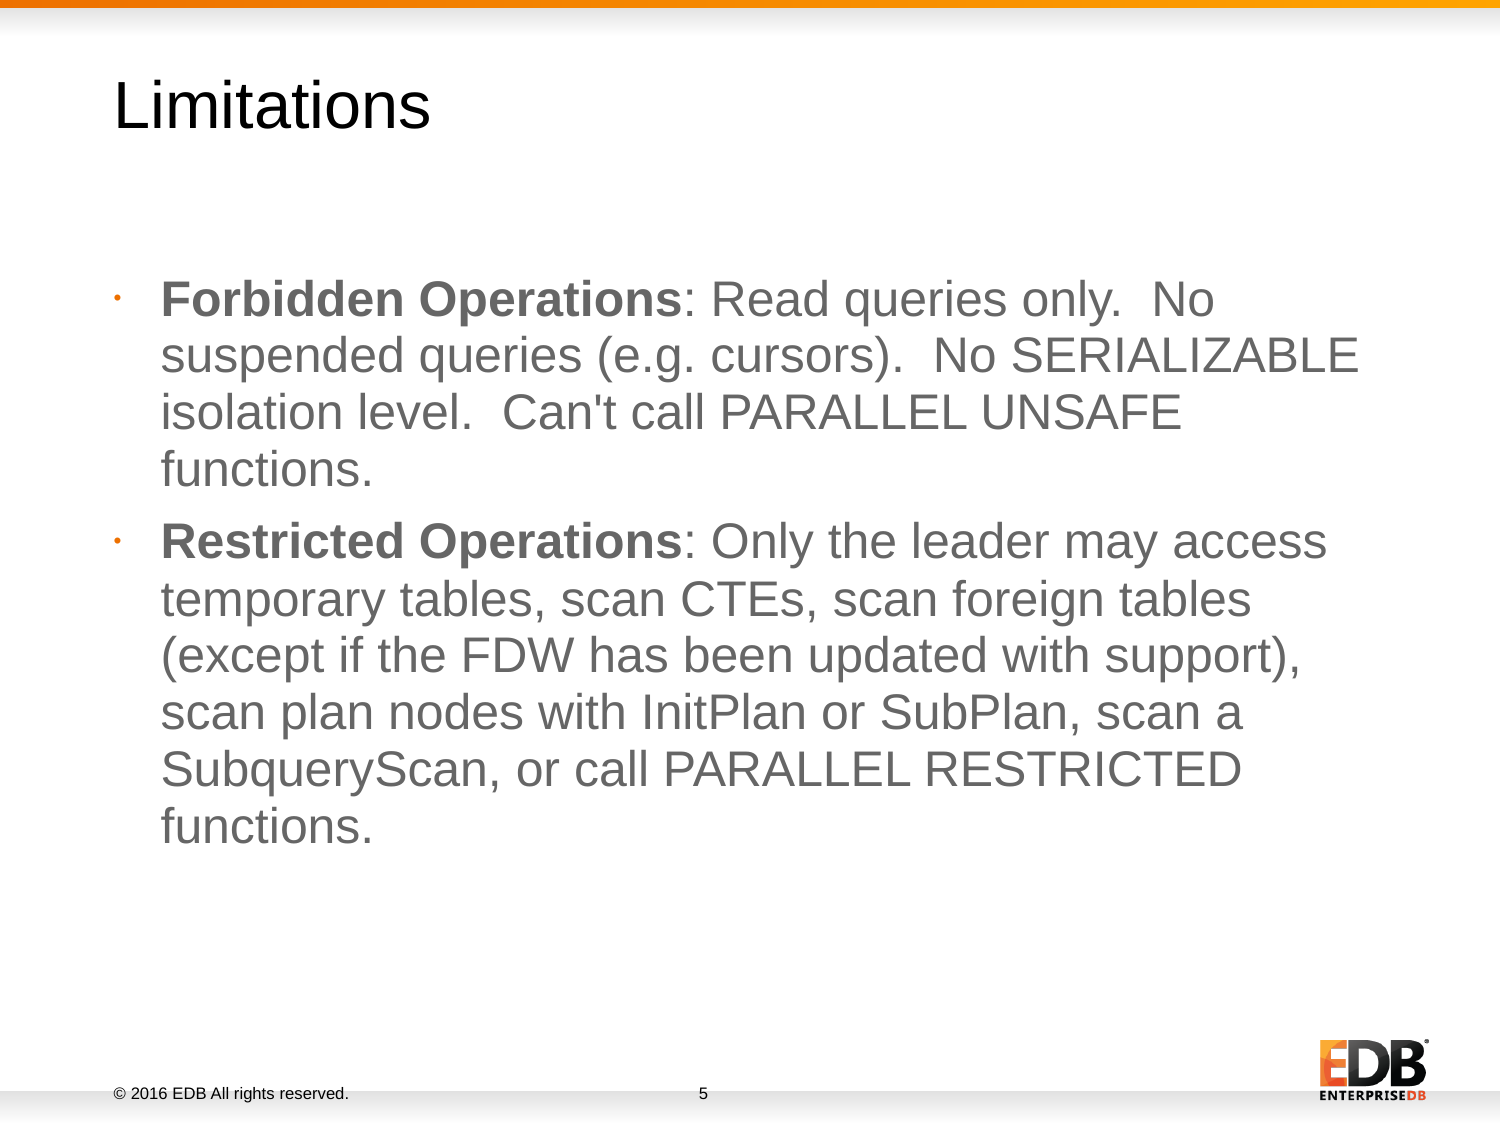

Limitations
# Forbidden Operations: Read queries only. No suspended queries (e.g. cursors). No SERIALIZABLE isolation level. Can't call PARALLEL UNSAFE functions.
Restricted Operations: Only the leader may access temporary tables, scan CTEs, scan foreign tables (except if the FDW has been updated with support), scan plan nodes with InitPlan or SubPlan, scan a SubqueryScan, or call PARALLEL RESTRICTED functions.